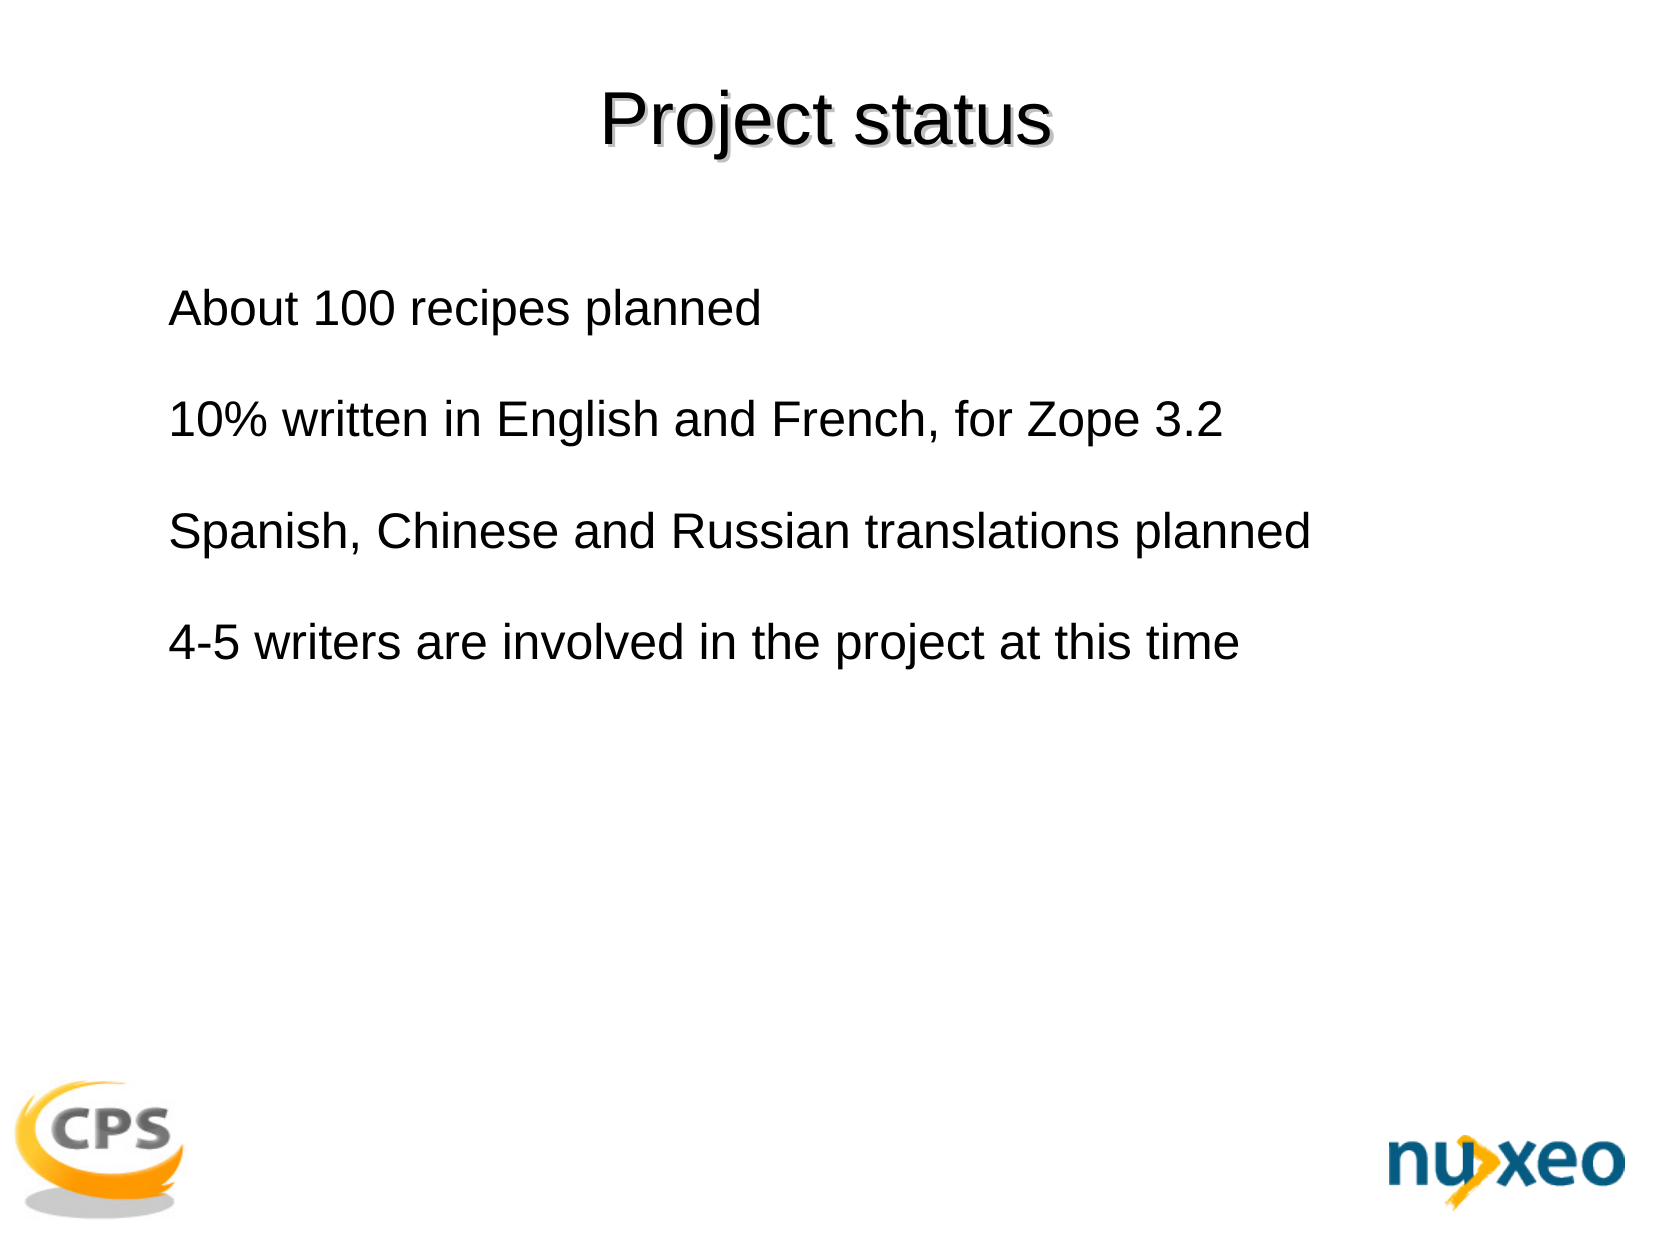

Project status
About 100 recipes planned
10% written in English and French, for Zope 3.2
Spanish, Chinese and Russian translations planned
4-5 writers are involved in the project at this time